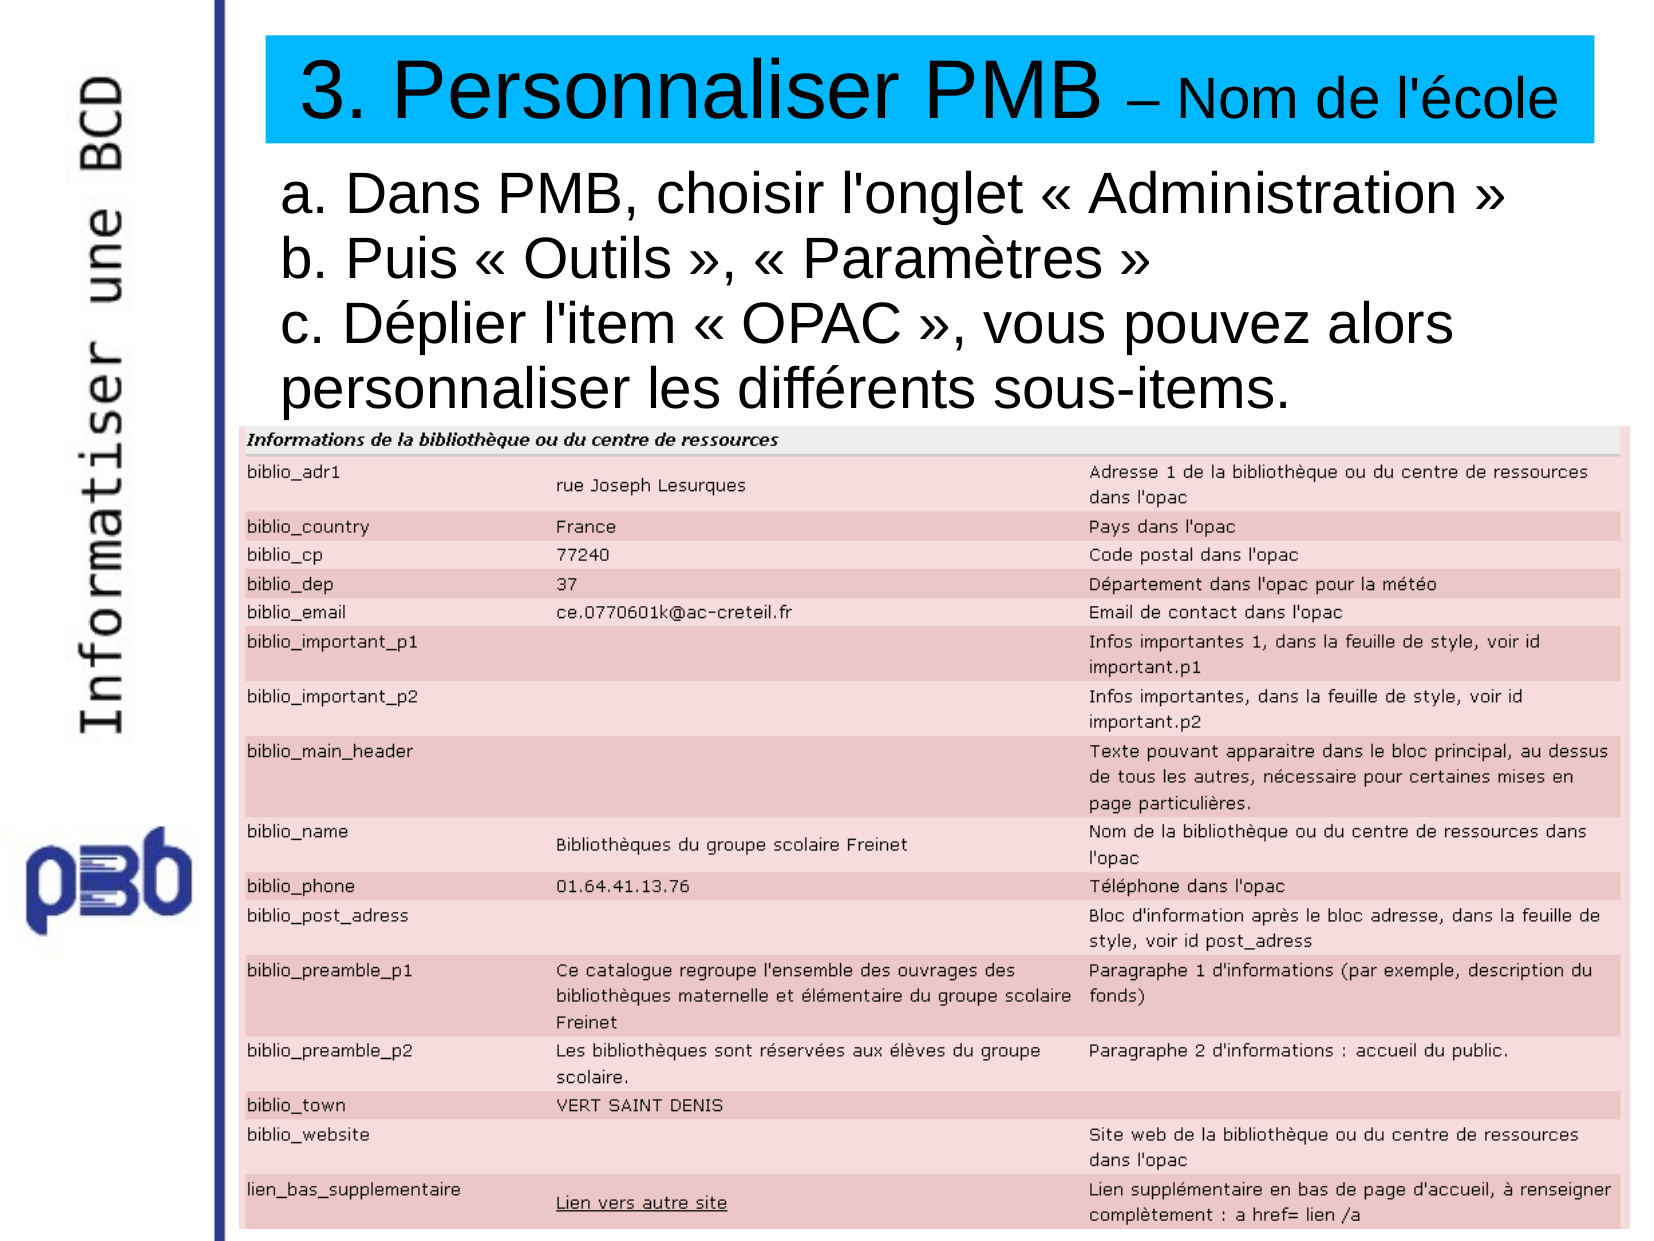

3. Personnaliser PMB – Nom de l'école
a. Dans PMB, choisir l'onglet « Administration »
b. Puis « Outils », « Paramètres »
c. Déplier l'item « OPAC », vous pouvez alors personnaliser les différents sous-items.